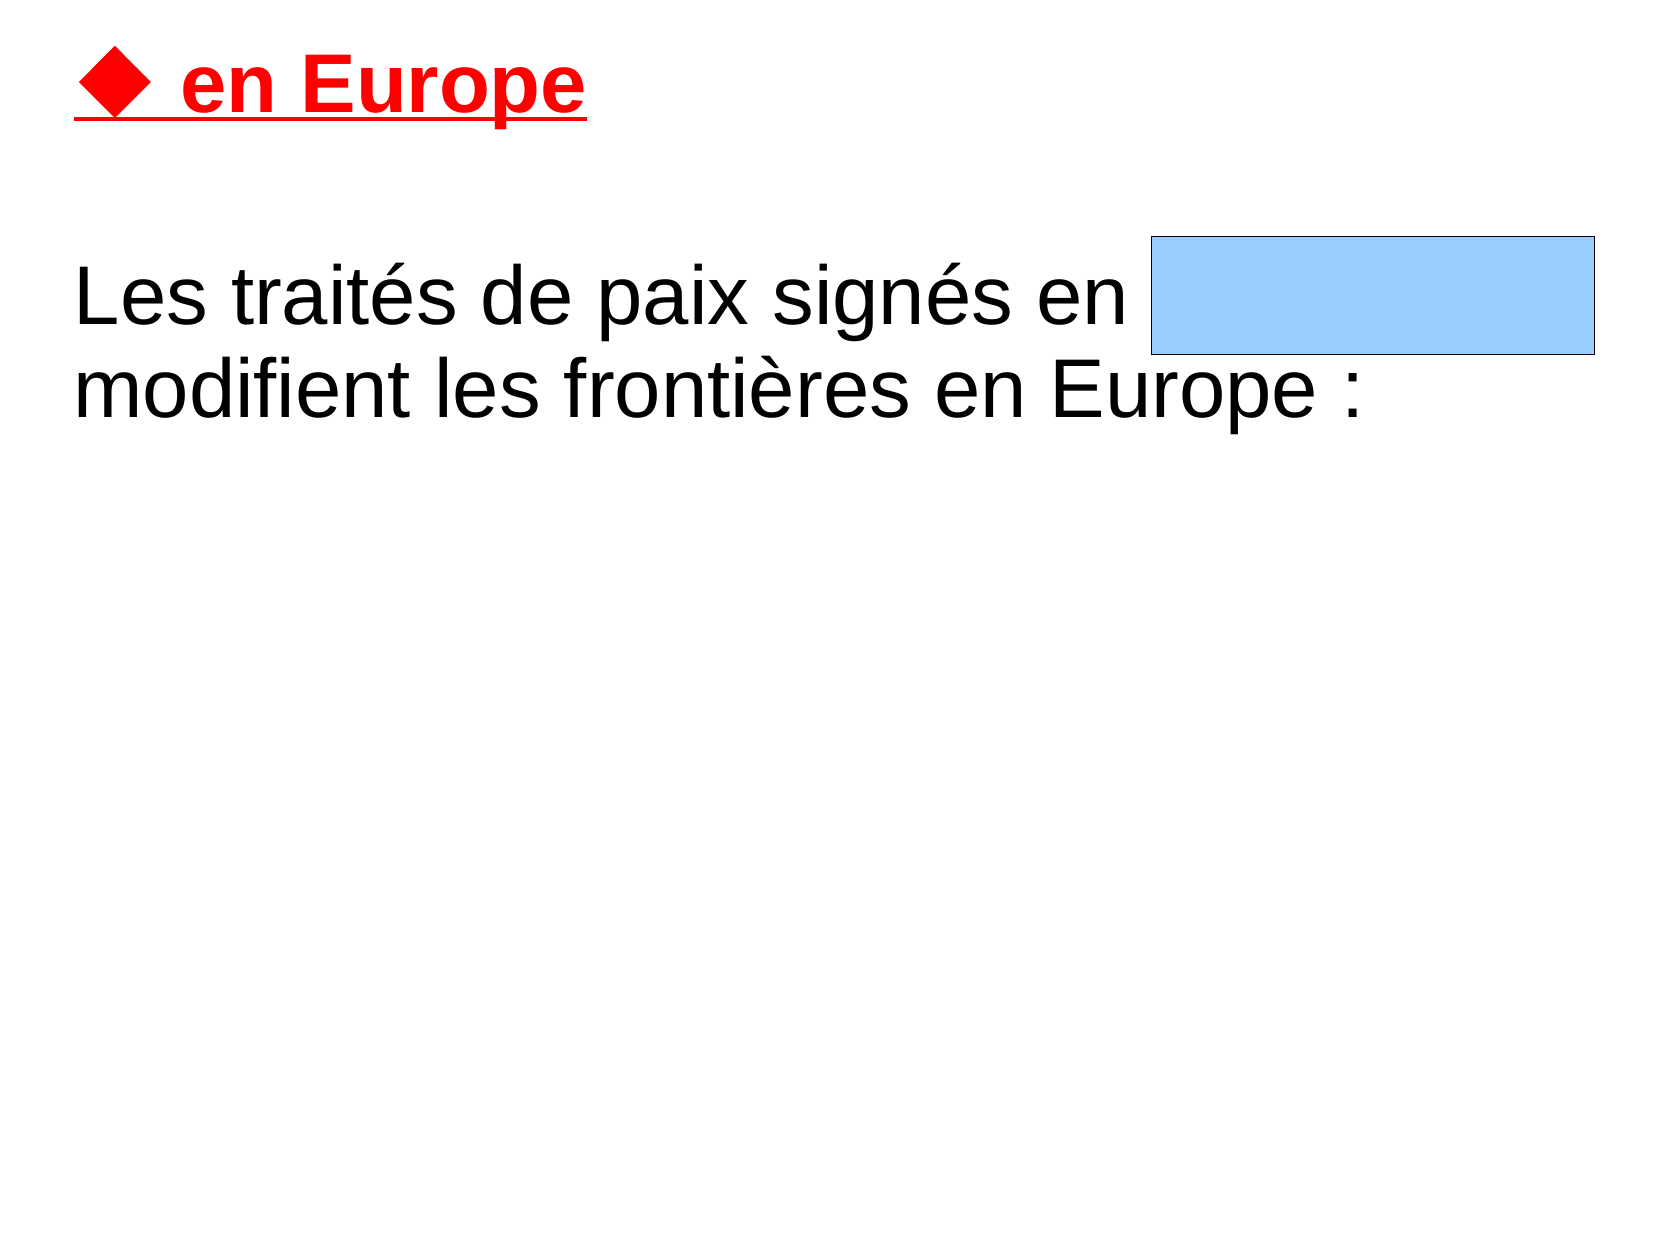

 en Europe
Les traités de paix signés en 1919-1920 modifient les frontières en Europe :